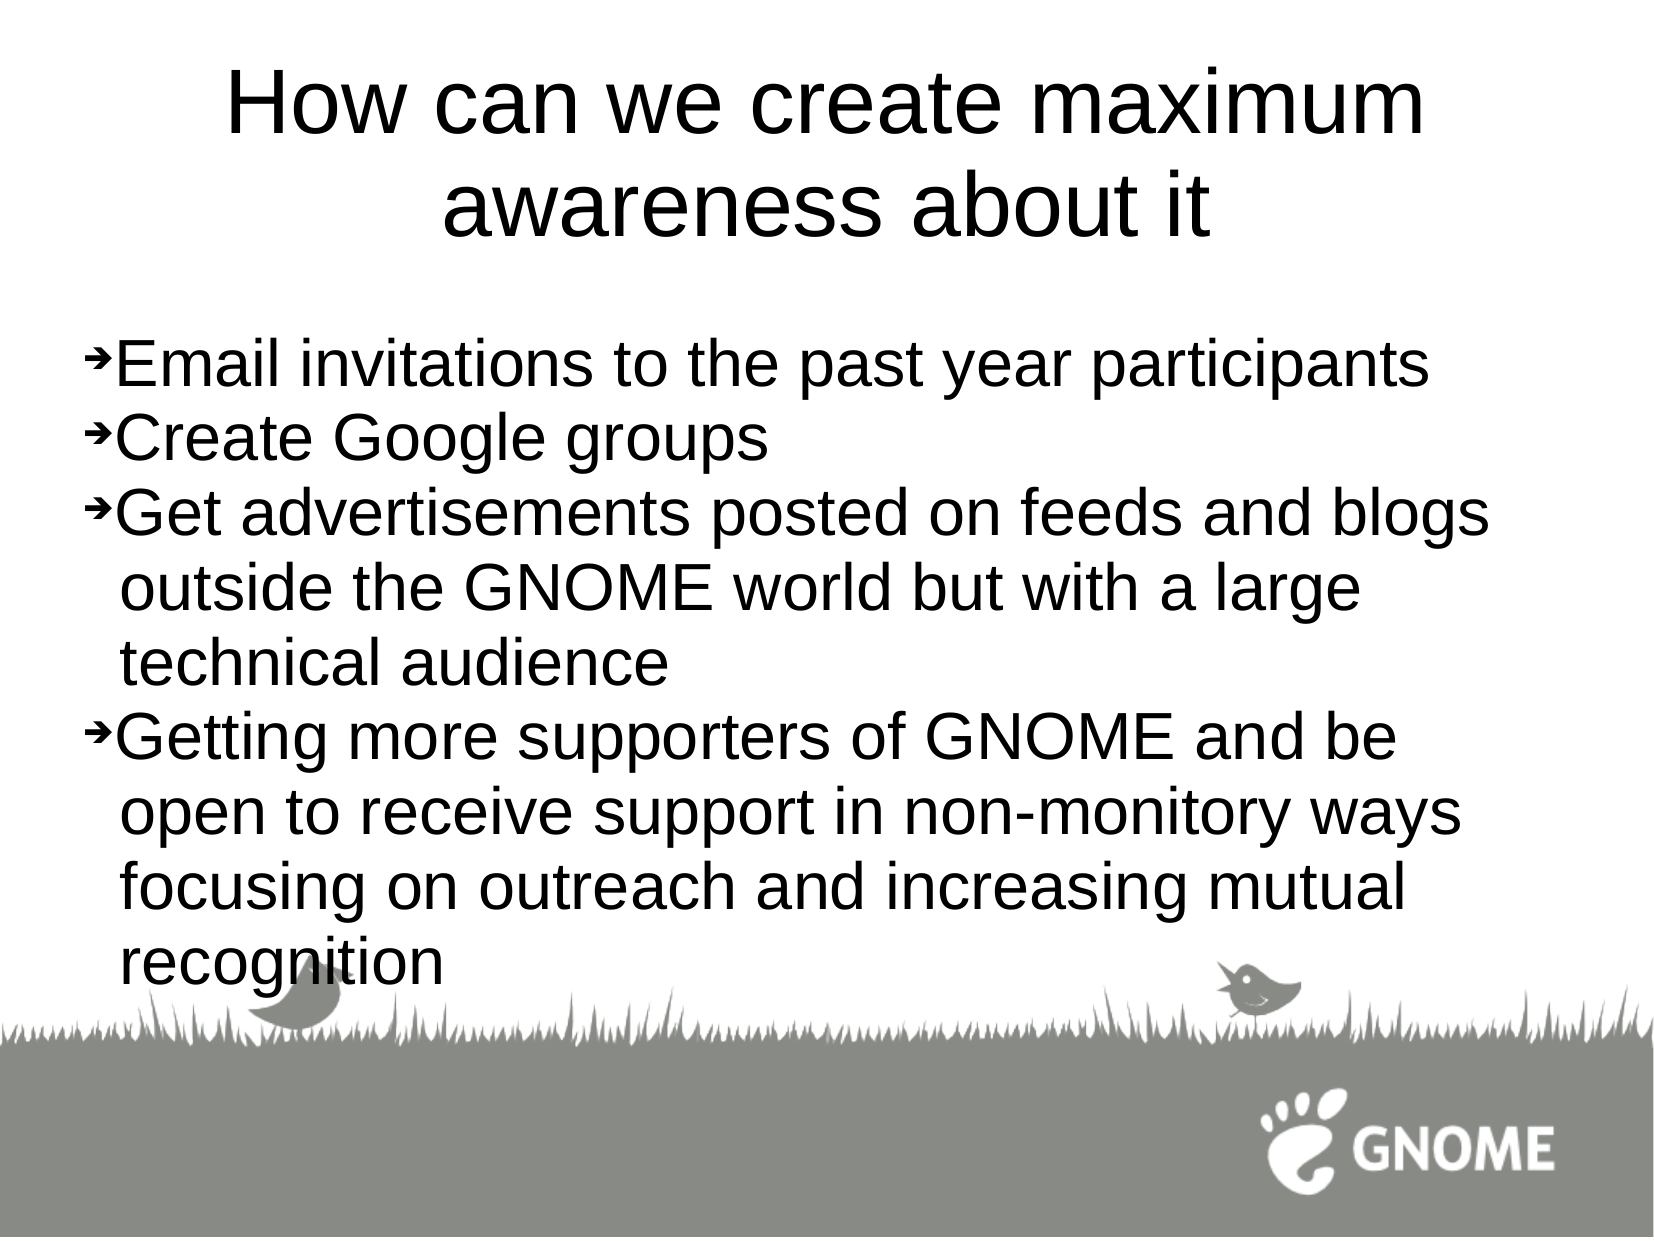

# How can we create maximum awareness about it
Email invitations to the past year participants
Create Google groups
Get advertisements posted on feeds and blogs
 outside the GNOME world but with a large
 technical audience
Getting more supporters of GNOME and be
 open to receive support in non-monitory ways
 focusing on outreach and increasing mutual recognition